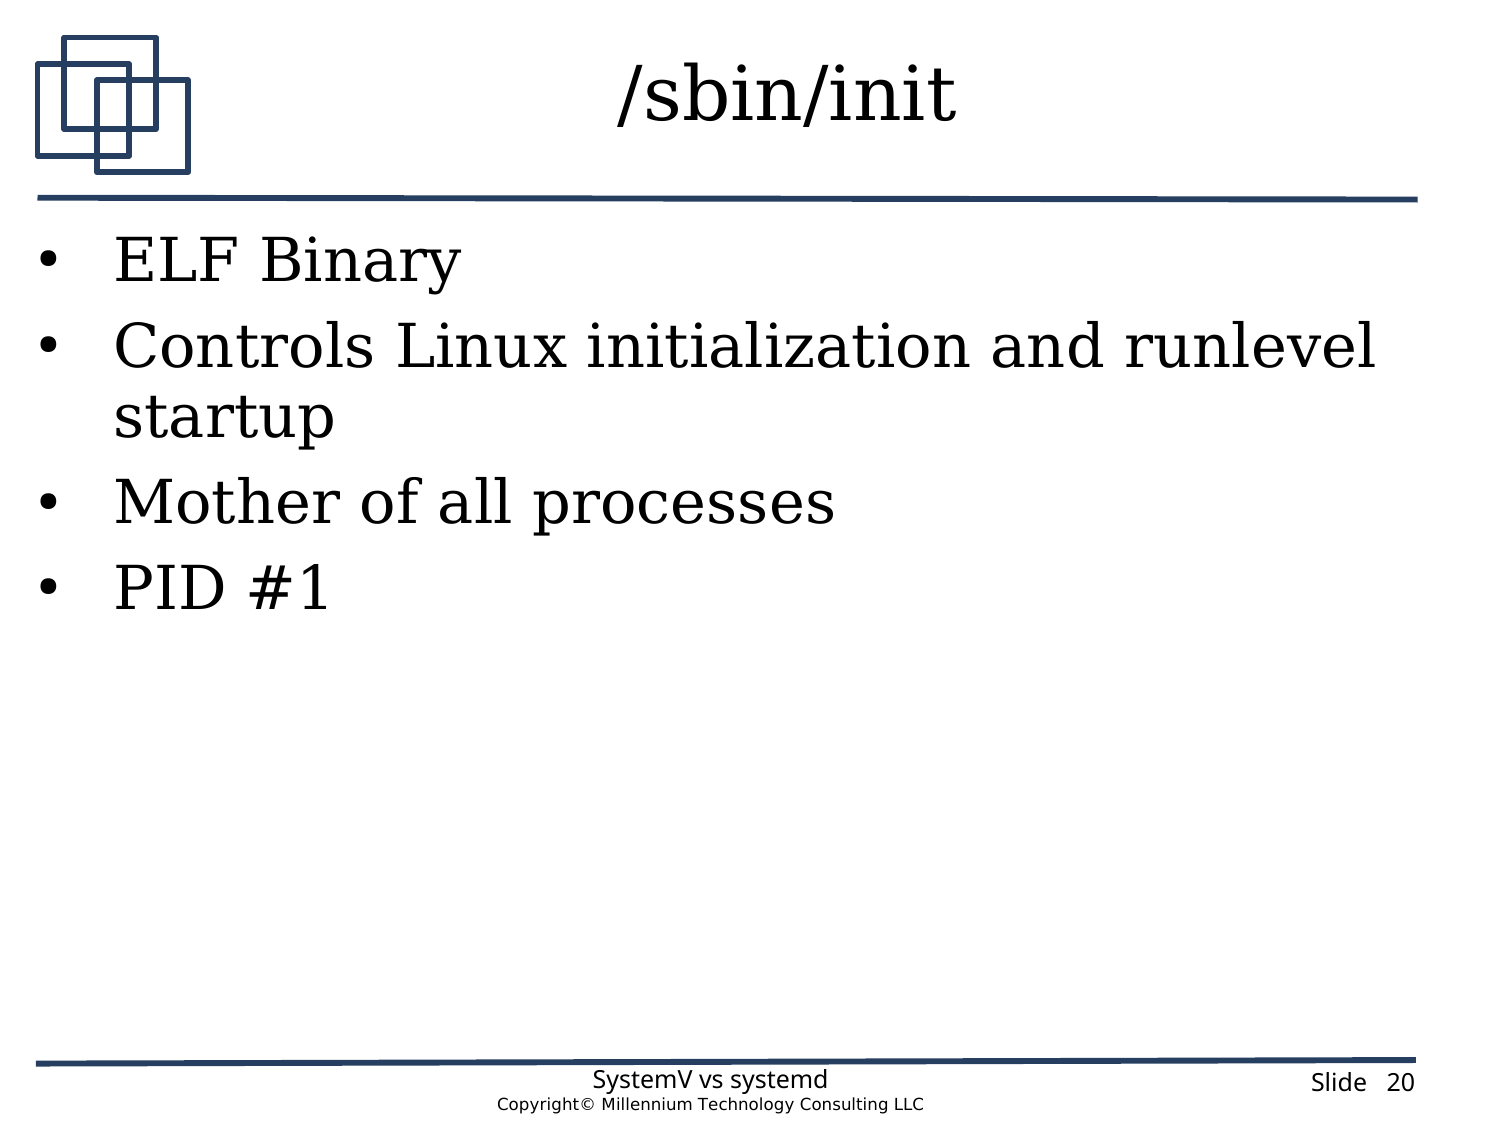

# /sbin/init
ELF Binary
Controls Linux initialization and runlevel startup
Mother of all processes
PID #1